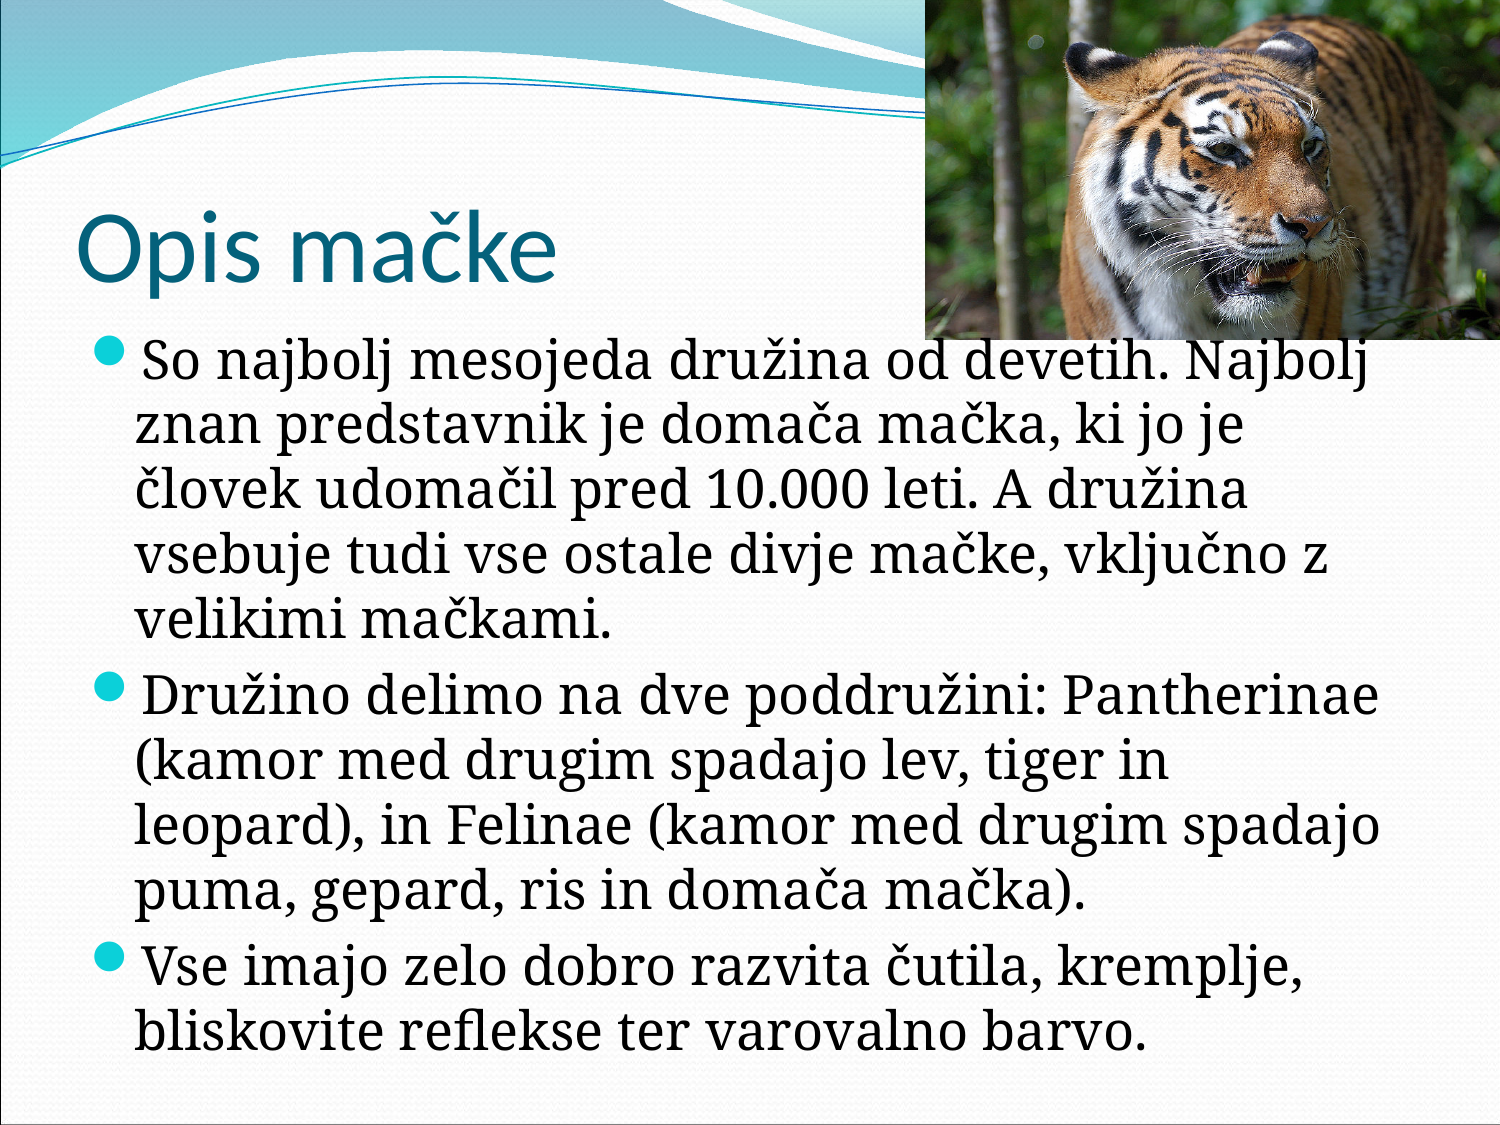

# Opis mačke
So najbolj mesojeda družina od devetih. Najbolj znan predstavnik je domača mačka, ki jo je človek udomačil pred 10.000 leti. A družina vsebuje tudi vse ostale divje mačke, vključno z velikimi mačkami.
Družino delimo na dve poddružini: Pantherinae (kamor med drugim spadajo lev, tiger in leopard), in Felinae (kamor med drugim spadajo puma, gepard, ris in domača mačka).
Vse imajo zelo dobro razvita čutila, kremplje, bliskovite reflekse ter varovalno barvo.